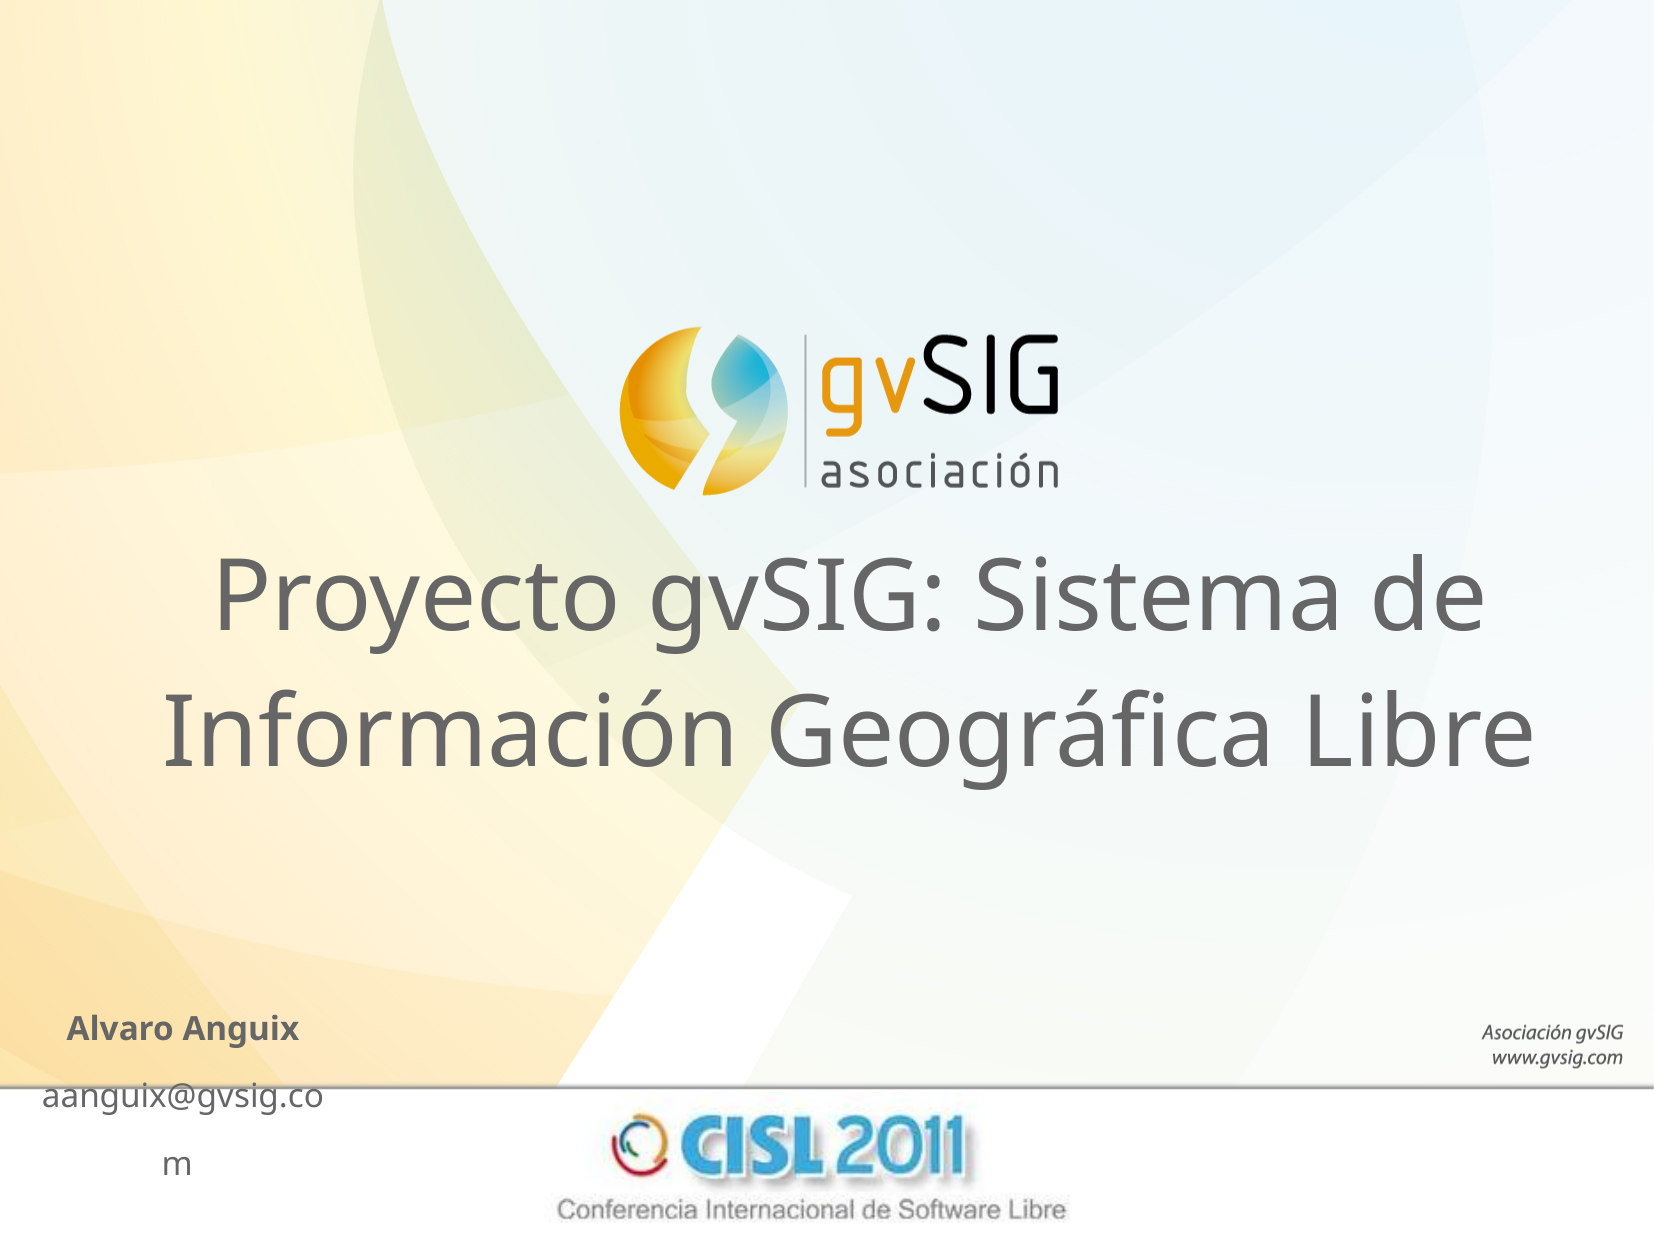

# Proyecto gvSIG: Sistema de Información Geográfica Libre
Alvaro Anguix
aanguix@gvsig.com